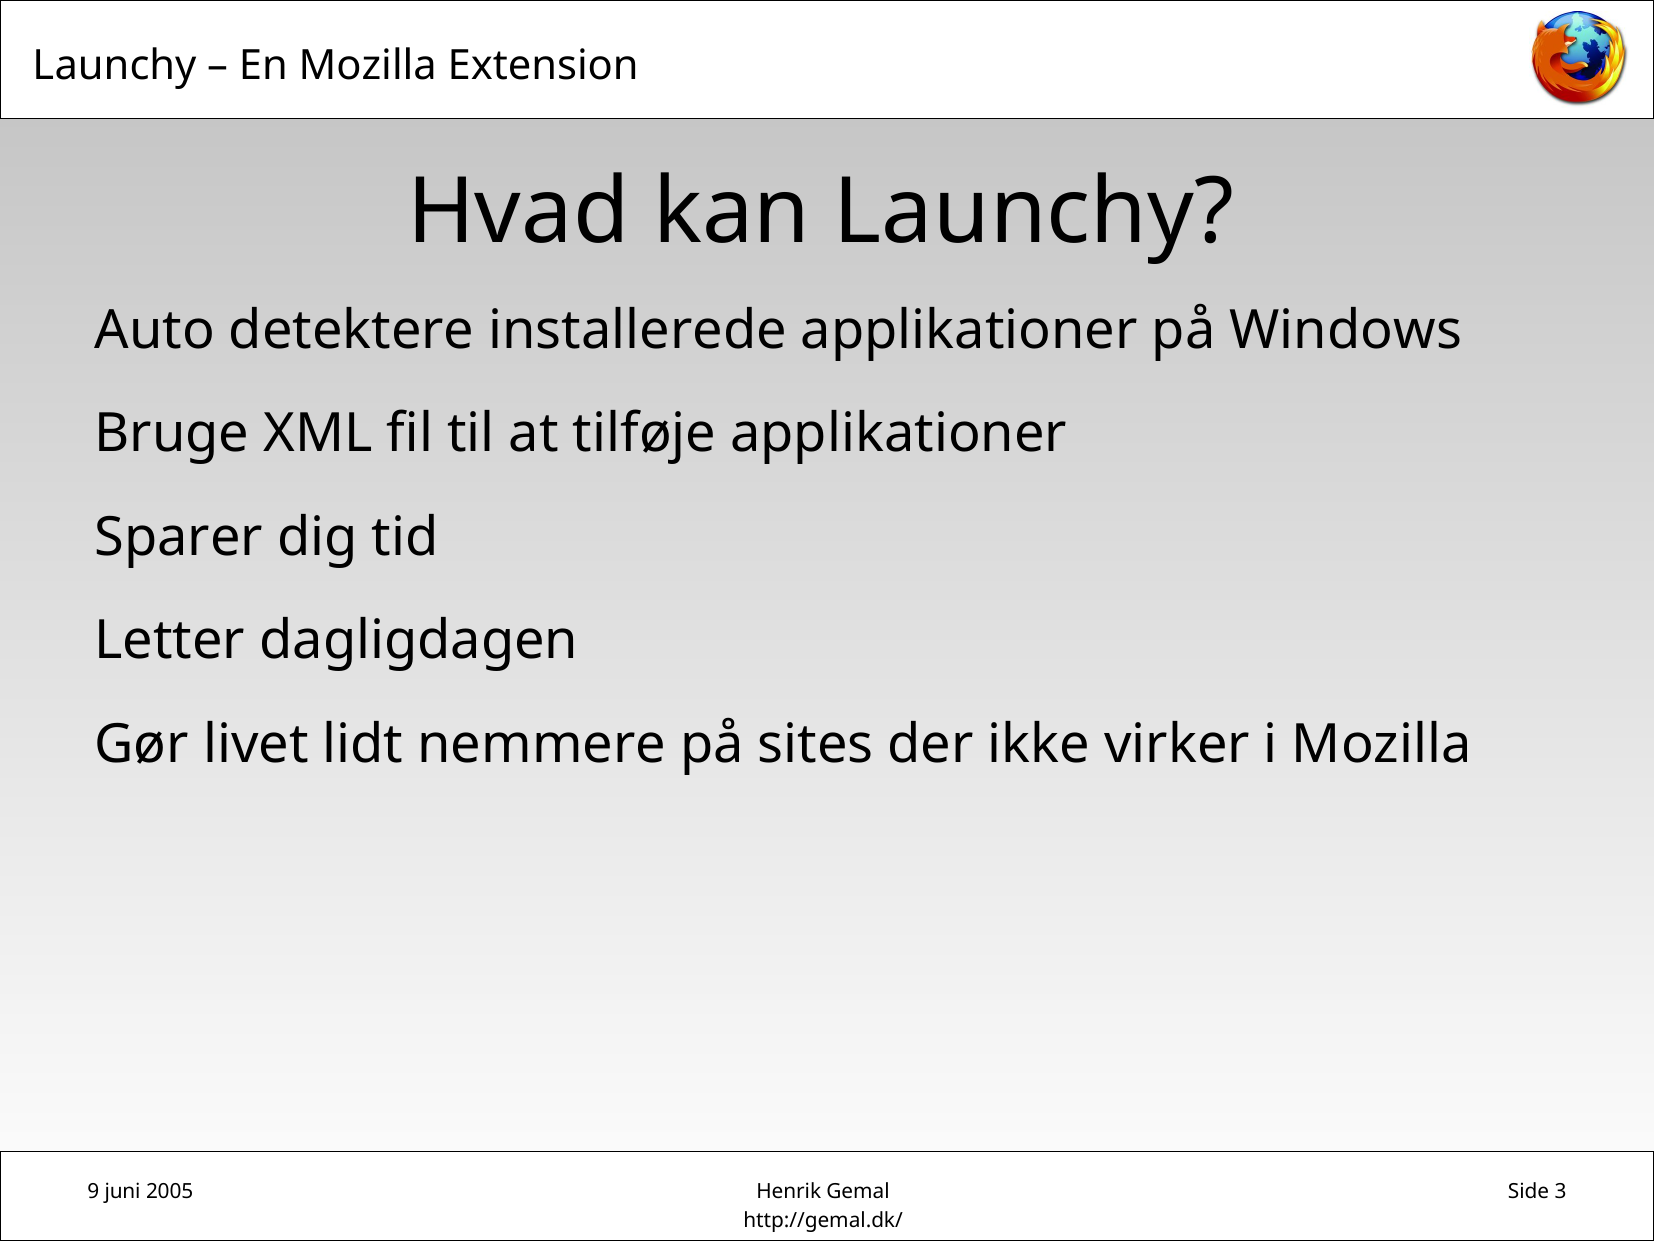

Hvad kan Launchy?
# Auto detektere installerede applikationer på Windows
Bruge XML fil til at tilføje applikationer
Sparer dig tid
Letter dagligdagen
Gør livet lidt nemmere på sites der ikke virker i Mozilla
9 juni 2005
3